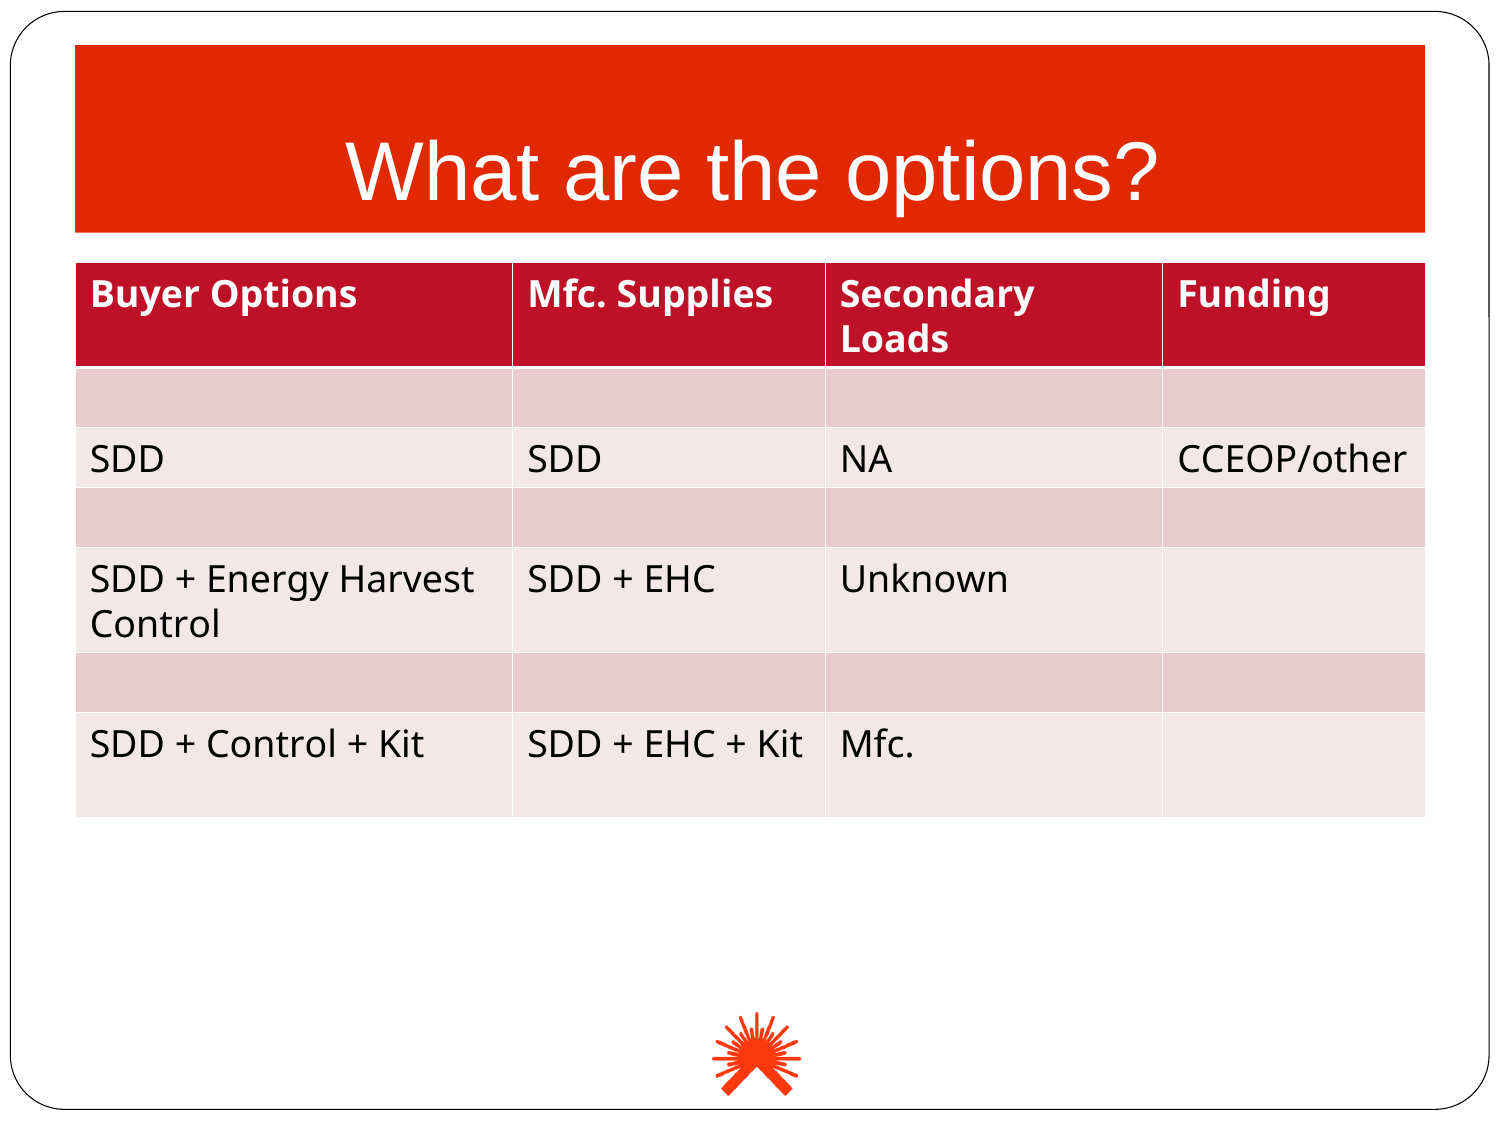

# What are the options?
| Buyer Options | Mfc. Supplies | Secondary Loads | Funding |
| --- | --- | --- | --- |
| | | | |
| SDD | SDD | NA | CCEOP/other |
| | | | |
| SDD + Energy Harvest Control | SDD + EHC | Unknown | |
| | | | |
| SDD + Control + Kit | SDD + EHC + Kit | Mfc. | |